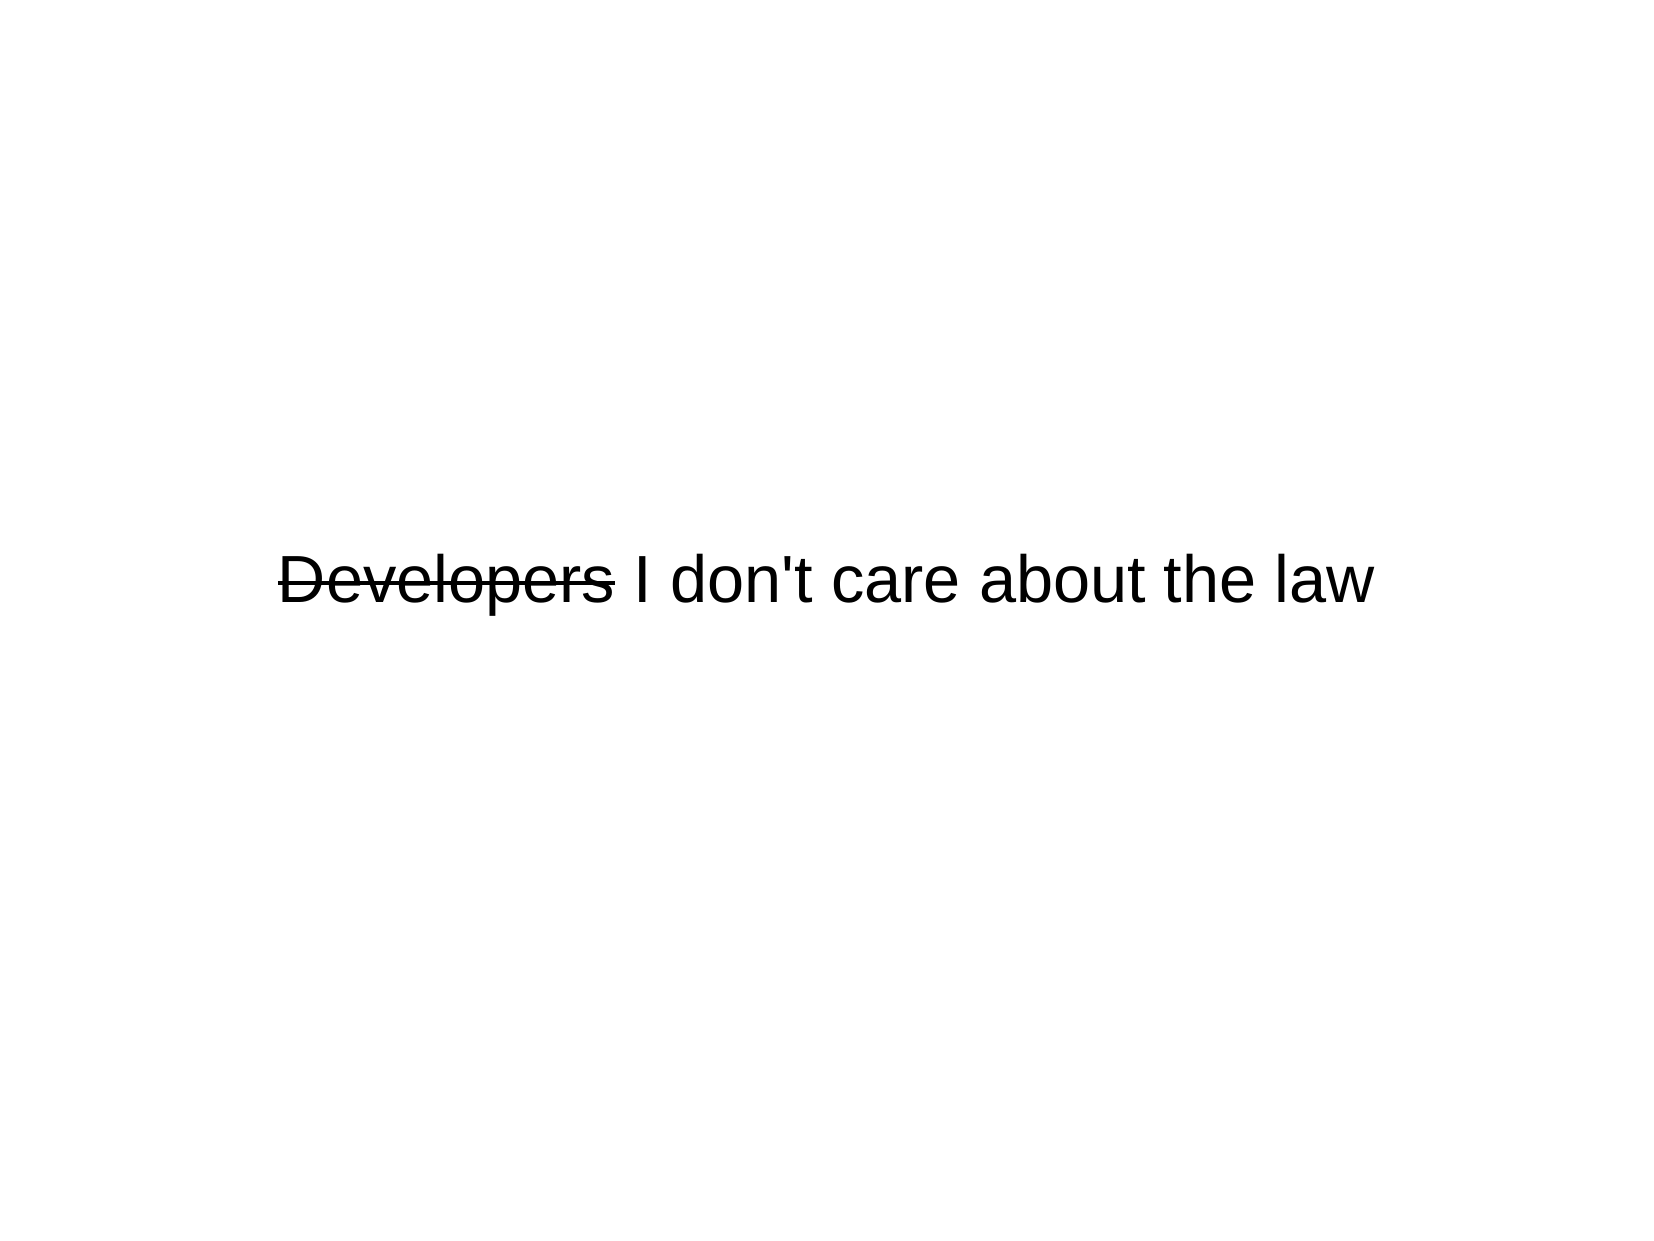

# Developers I don't care about the law